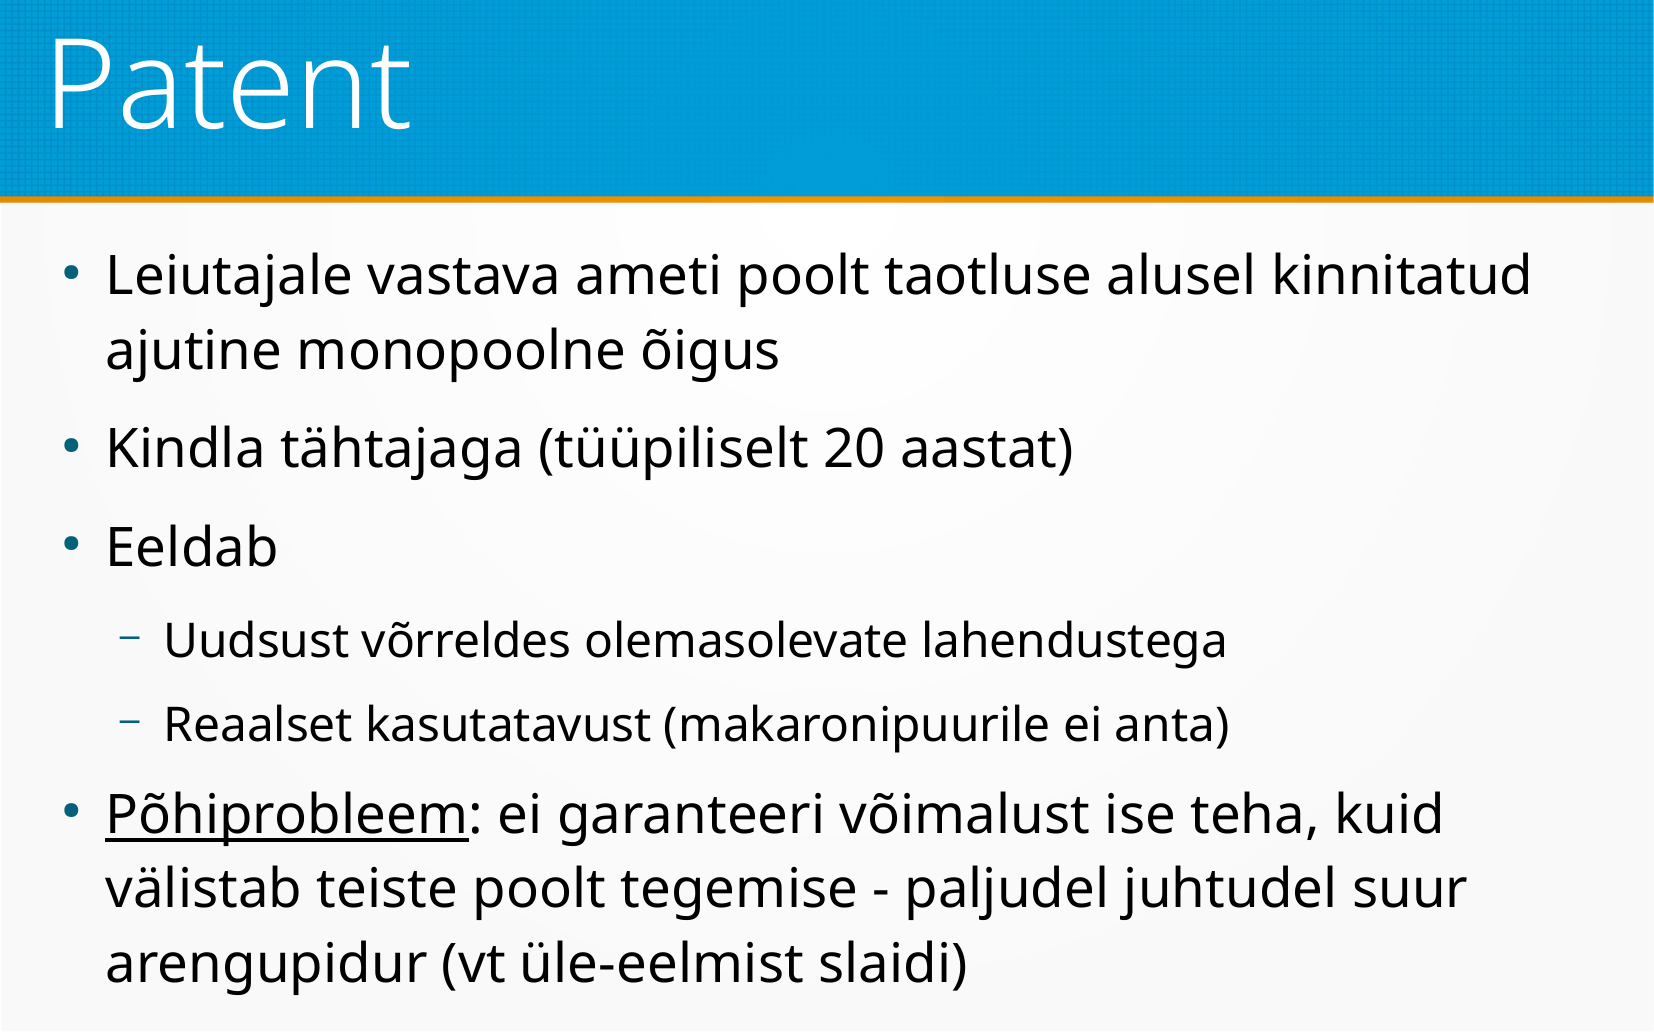

# Patent
Leiutajale vastava ameti poolt taotluse alusel kinnitatud ajutine monopoolne õigus
Kindla tähtajaga (tüüpiliselt 20 aastat)
Eeldab
Uudsust võrreldes olemasolevate lahendustega
Reaalset kasutatavust (makaronipuurile ei anta)
Põhiprobleem: ei garanteeri võimalust ise teha, kuid välistab teiste poolt tegemise - paljudel juhtudel suur arengupidur (vt üle-eelmist slaidi)